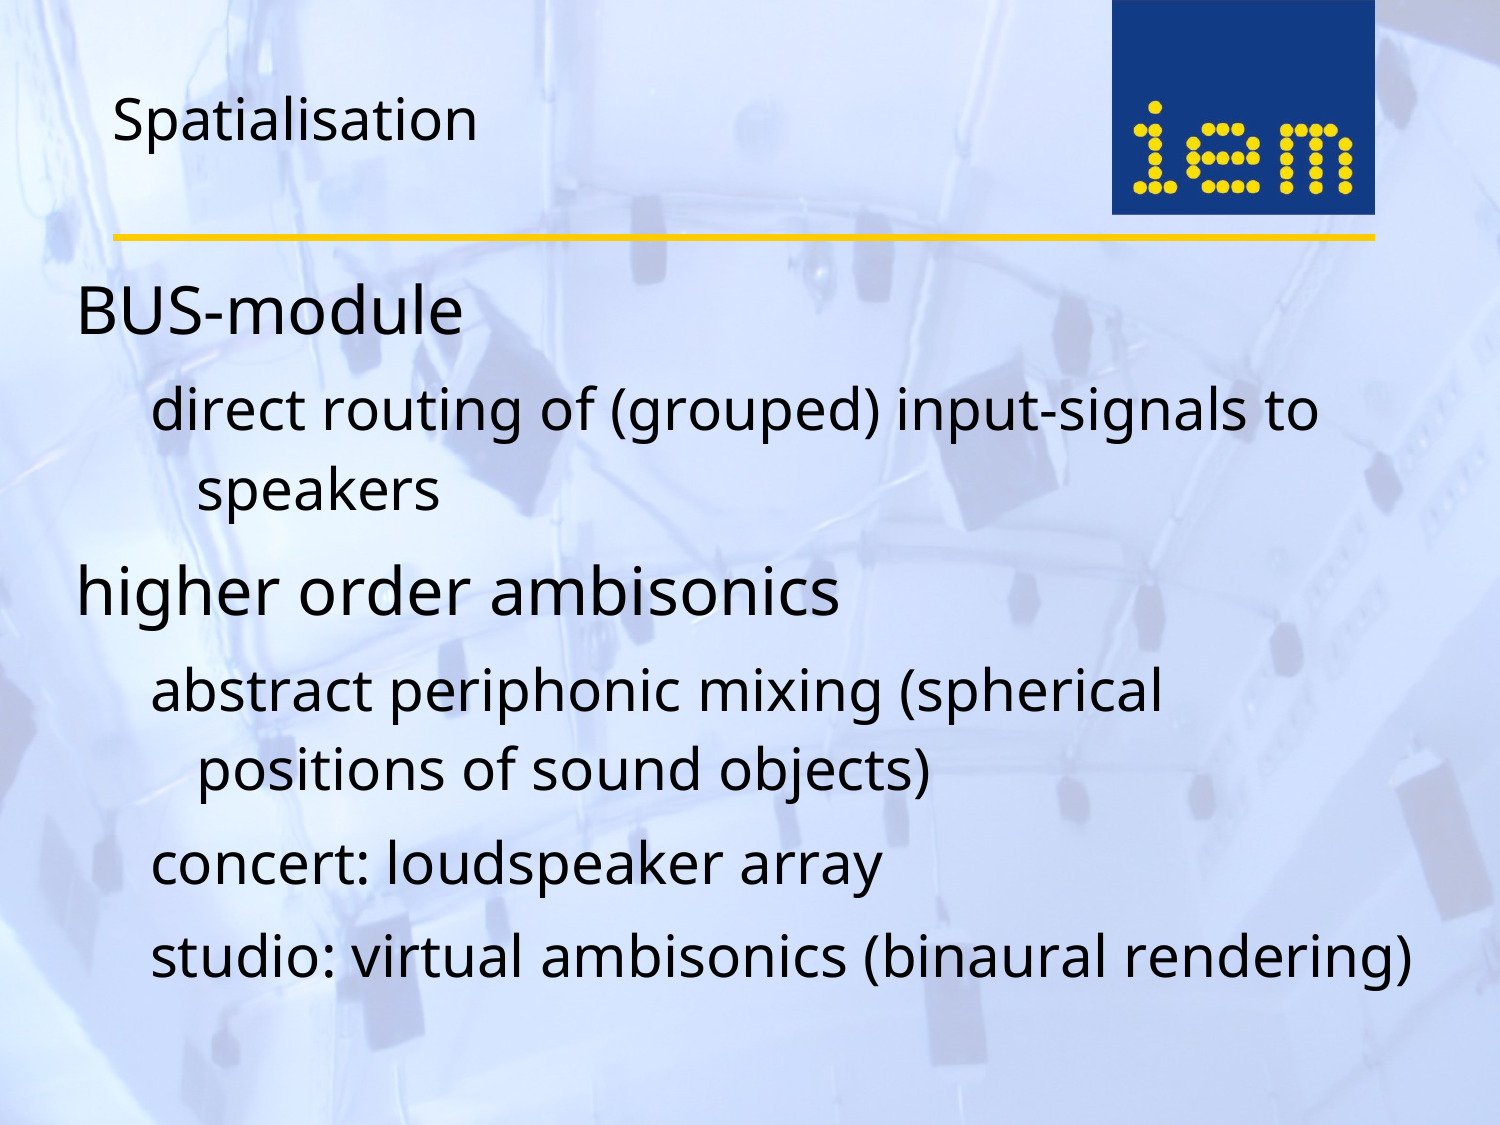

# Spatialisation
BUS-module
direct routing of (grouped) input-signals to speakers
higher order ambisonics
abstract periphonic mixing (spherical positions of sound objects)
concert: loudspeaker array
studio: virtual ambisonics (binaural rendering)